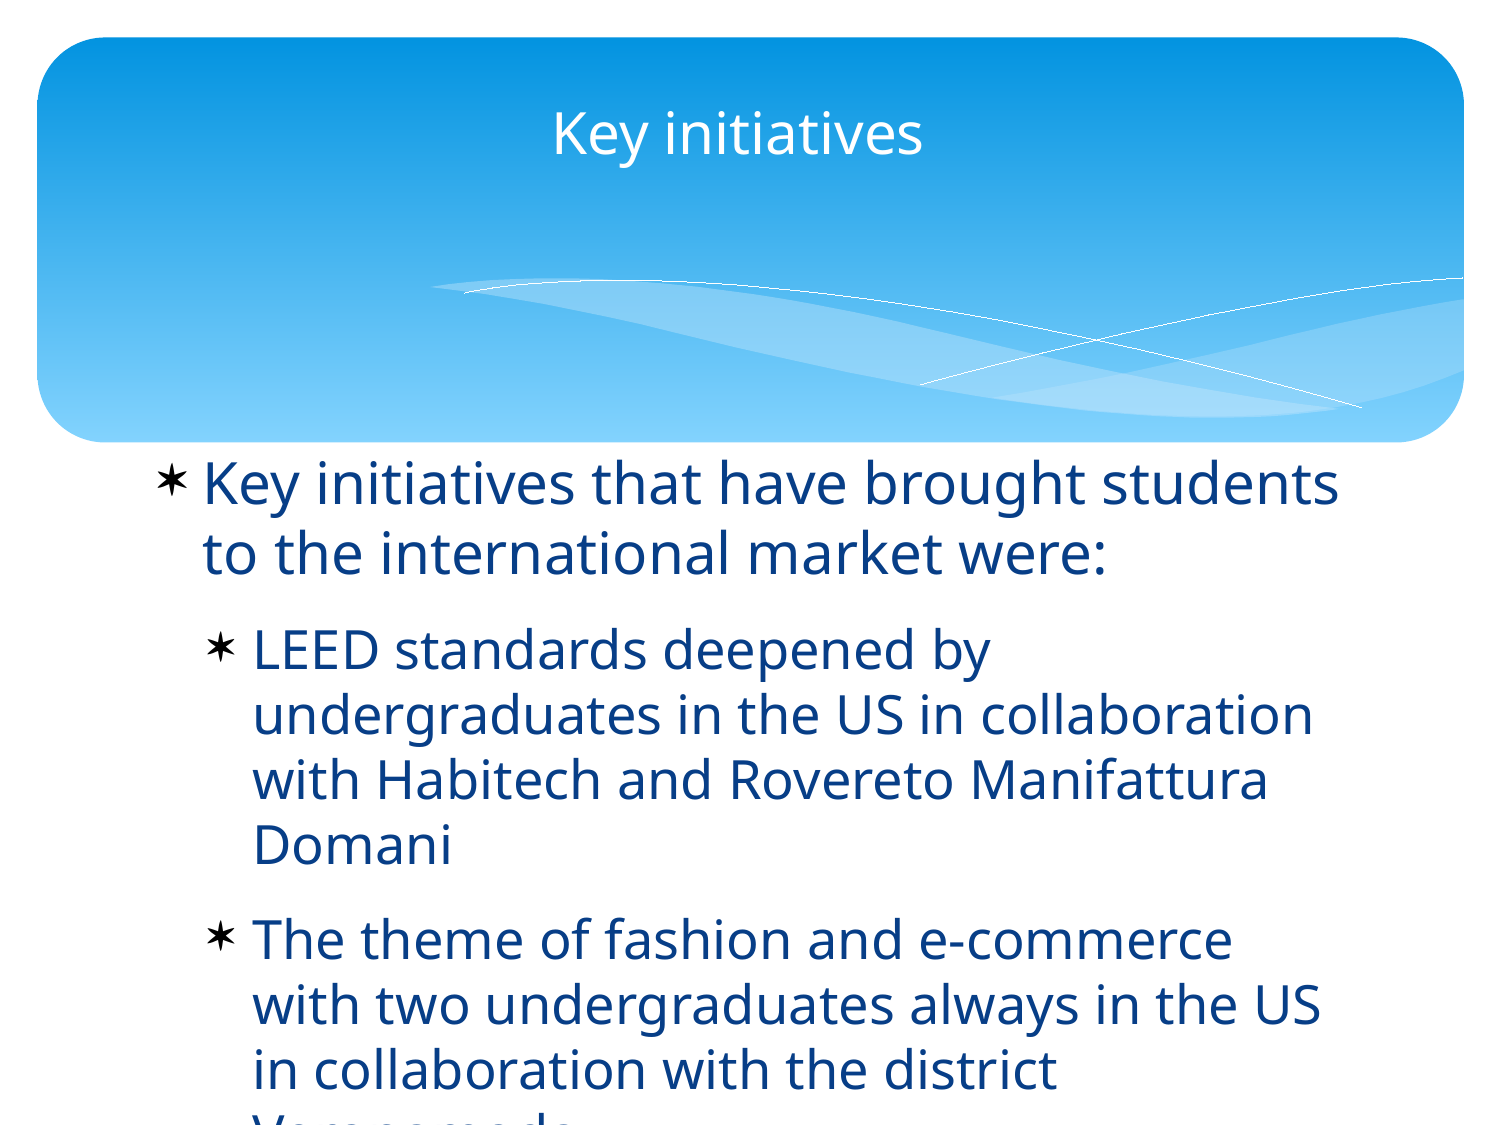

Key initiatives
# Key initiatives that have brought students to the international market were:
LEED standards deepened by undergraduates in the US in collaboration with Habitech and Rovereto Manifattura Domani
The theme of fashion and e-commerce with two undergraduates always in the US in collaboration with the district Veronamoda
Eastern European countries (Serbia, Kosovo, etc.,) with EOS - Bolzano and Trentino Federation of Cooperation
Issues related to the Smart Cities (collaboration between Graphitech - Trento and Verona City) have allowed students to participate in European projects (Vienna, Zagreb, etc.).